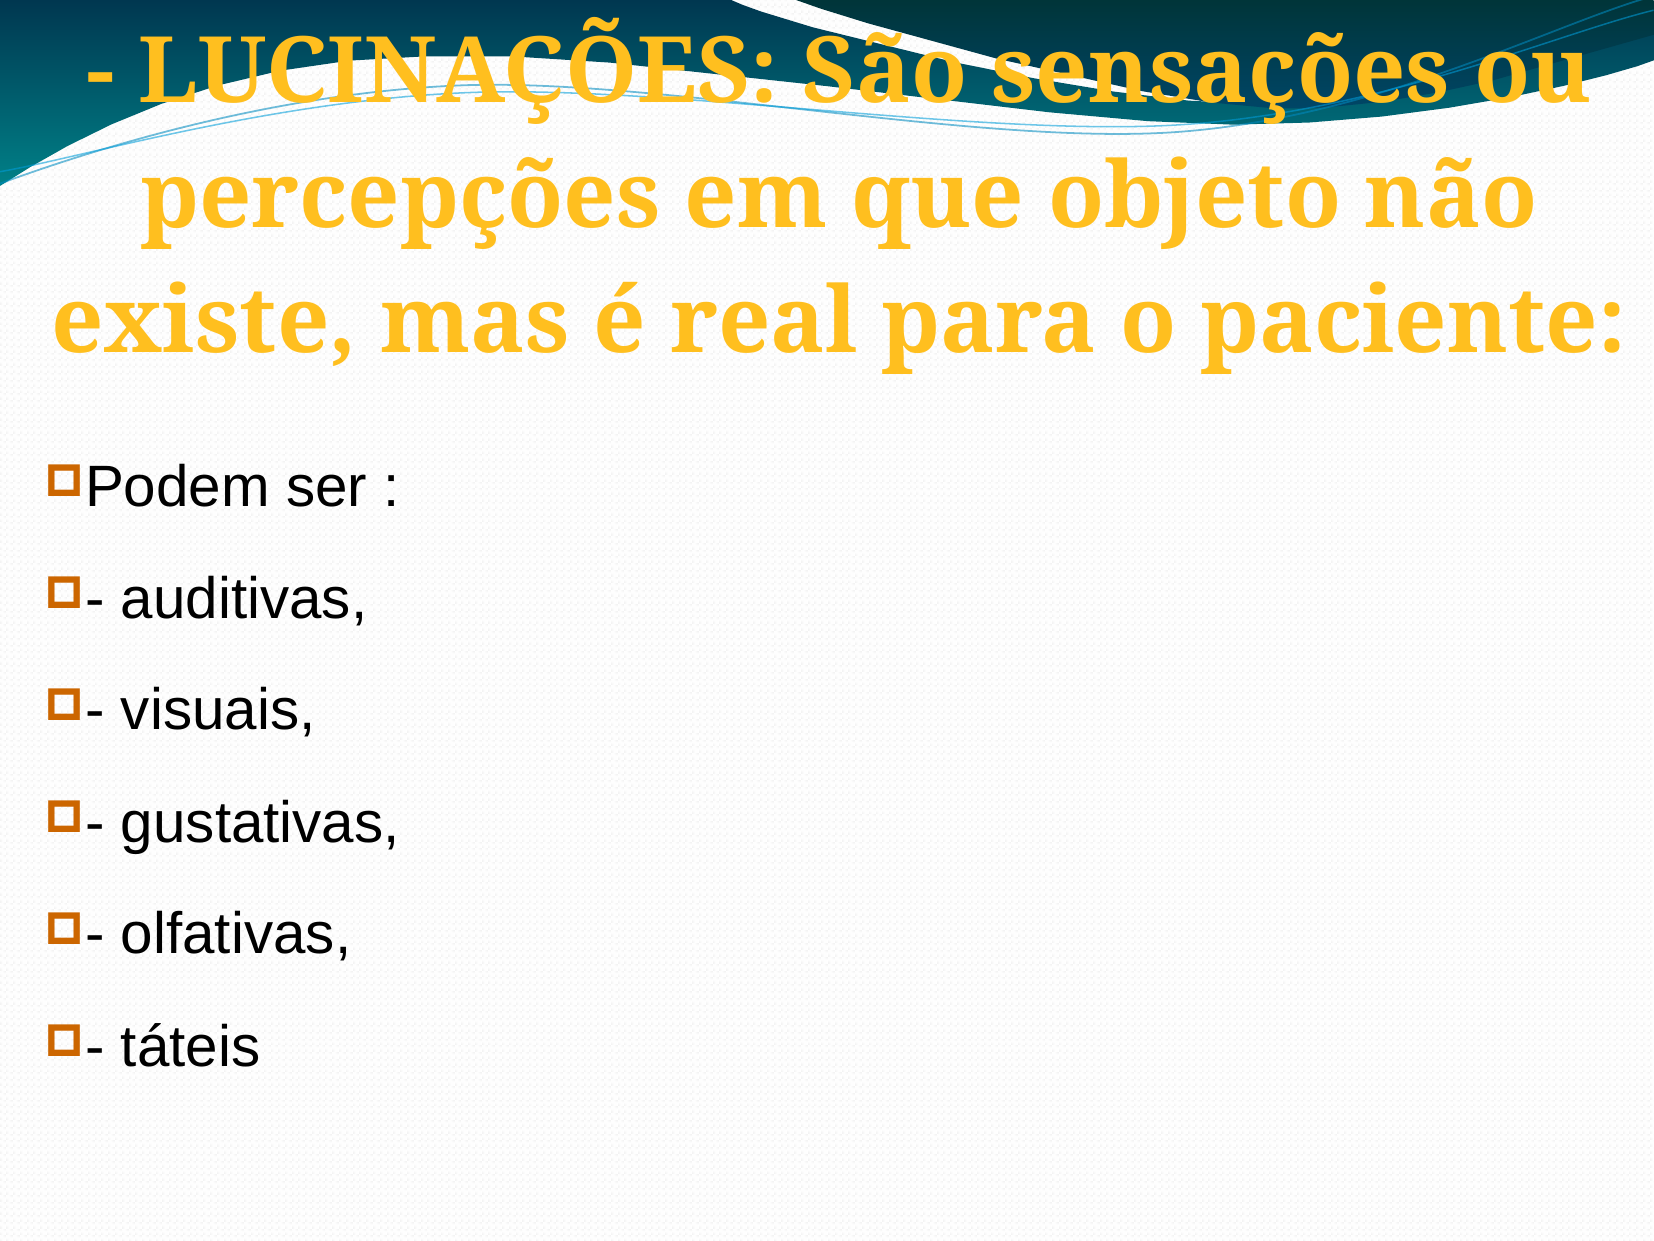

- LUCINAÇÕES: São sensações ou percepções em que objeto não existe, mas é real para o paciente:
Podem ser :
- auditivas,
- visuais,
- gustativas,
- olfativas,
- táteis